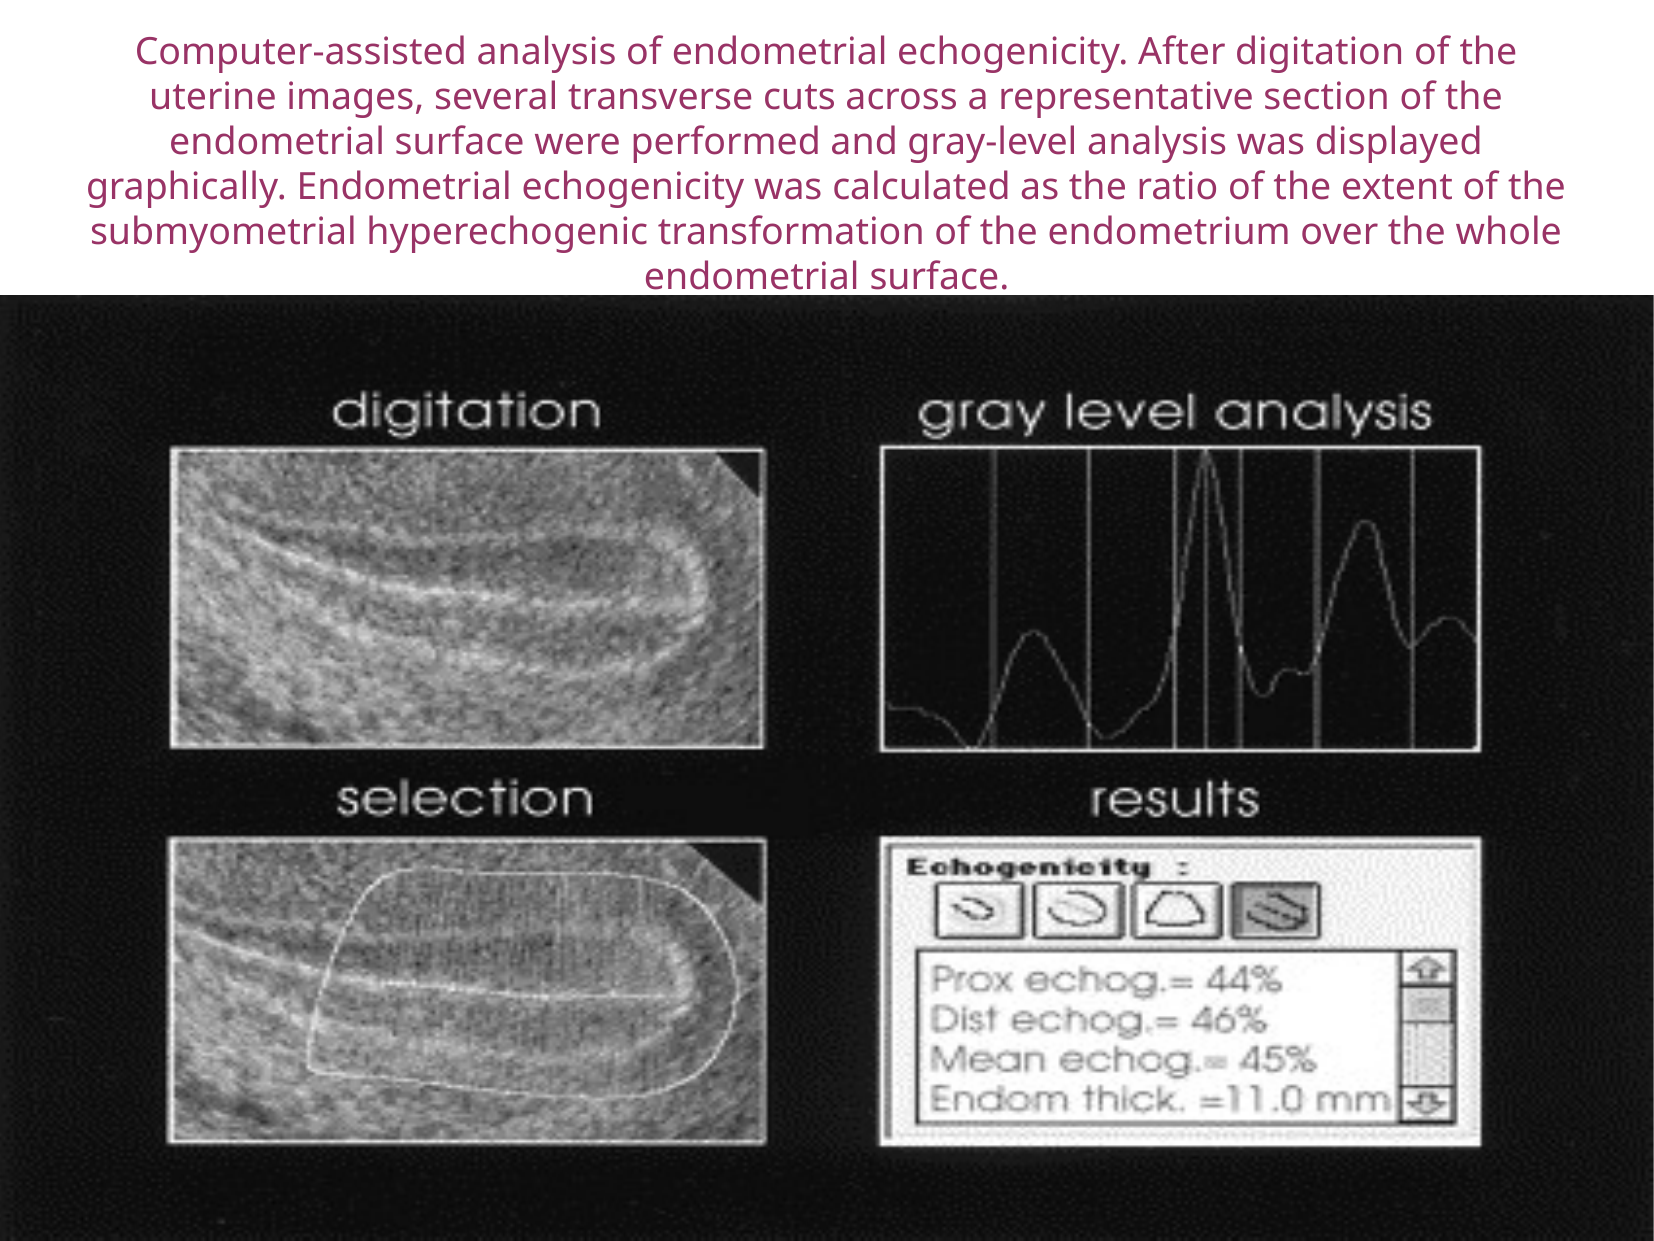

# Computer-assisted analysis of endometrial echogenicity. After digitation of the uterine images, several transverse cuts across a representative section of the endometrial surface were performed and gray-level analysis was displayed graphically. Endometrial echogenicity was calculated as the ratio of the extent of the submyometrial hyperechogenic transformation of the endometrium over the whole endometrial surface.